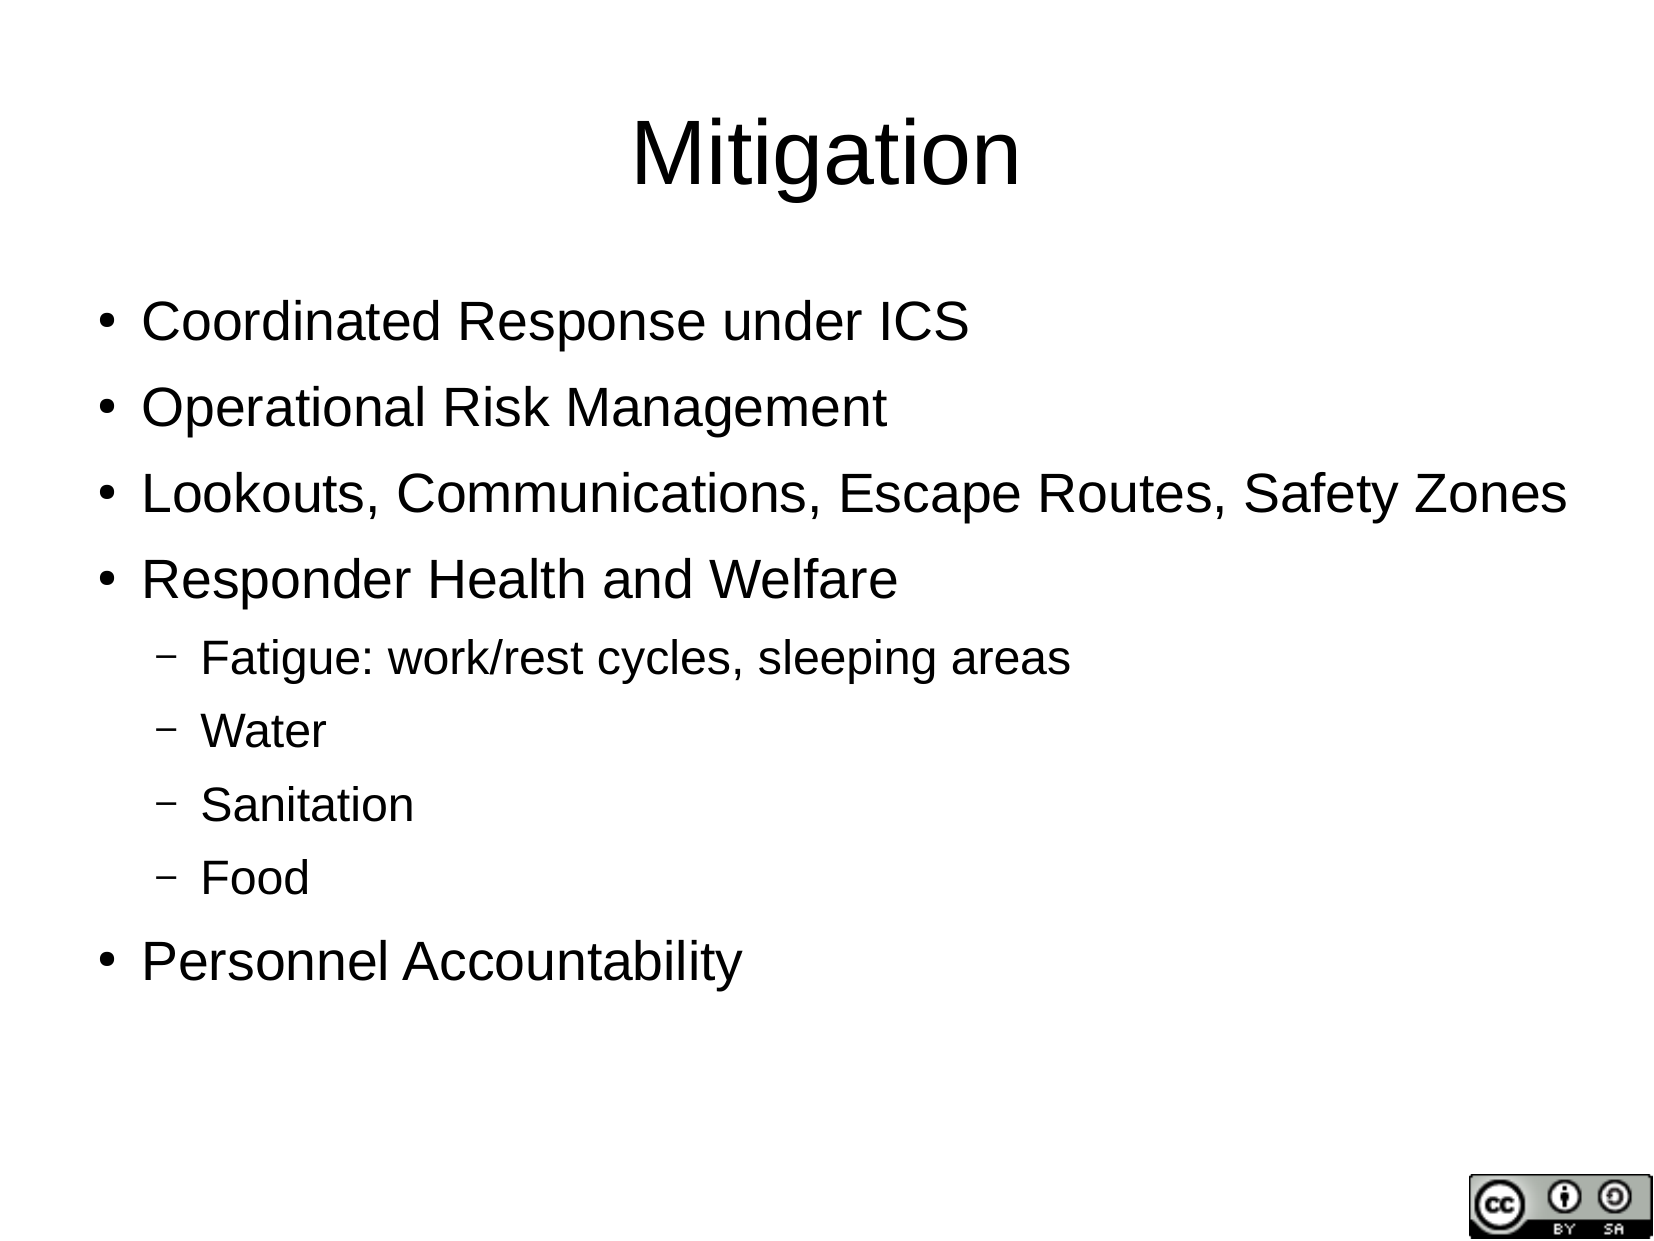

# Mitigation
Coordinated Response under ICS
Operational Risk Management
Lookouts, Communications, Escape Routes, Safety Zones
Responder Health and Welfare
Fatigue: work/rest cycles, sleeping areas
Water
Sanitation
Food
Personnel Accountability